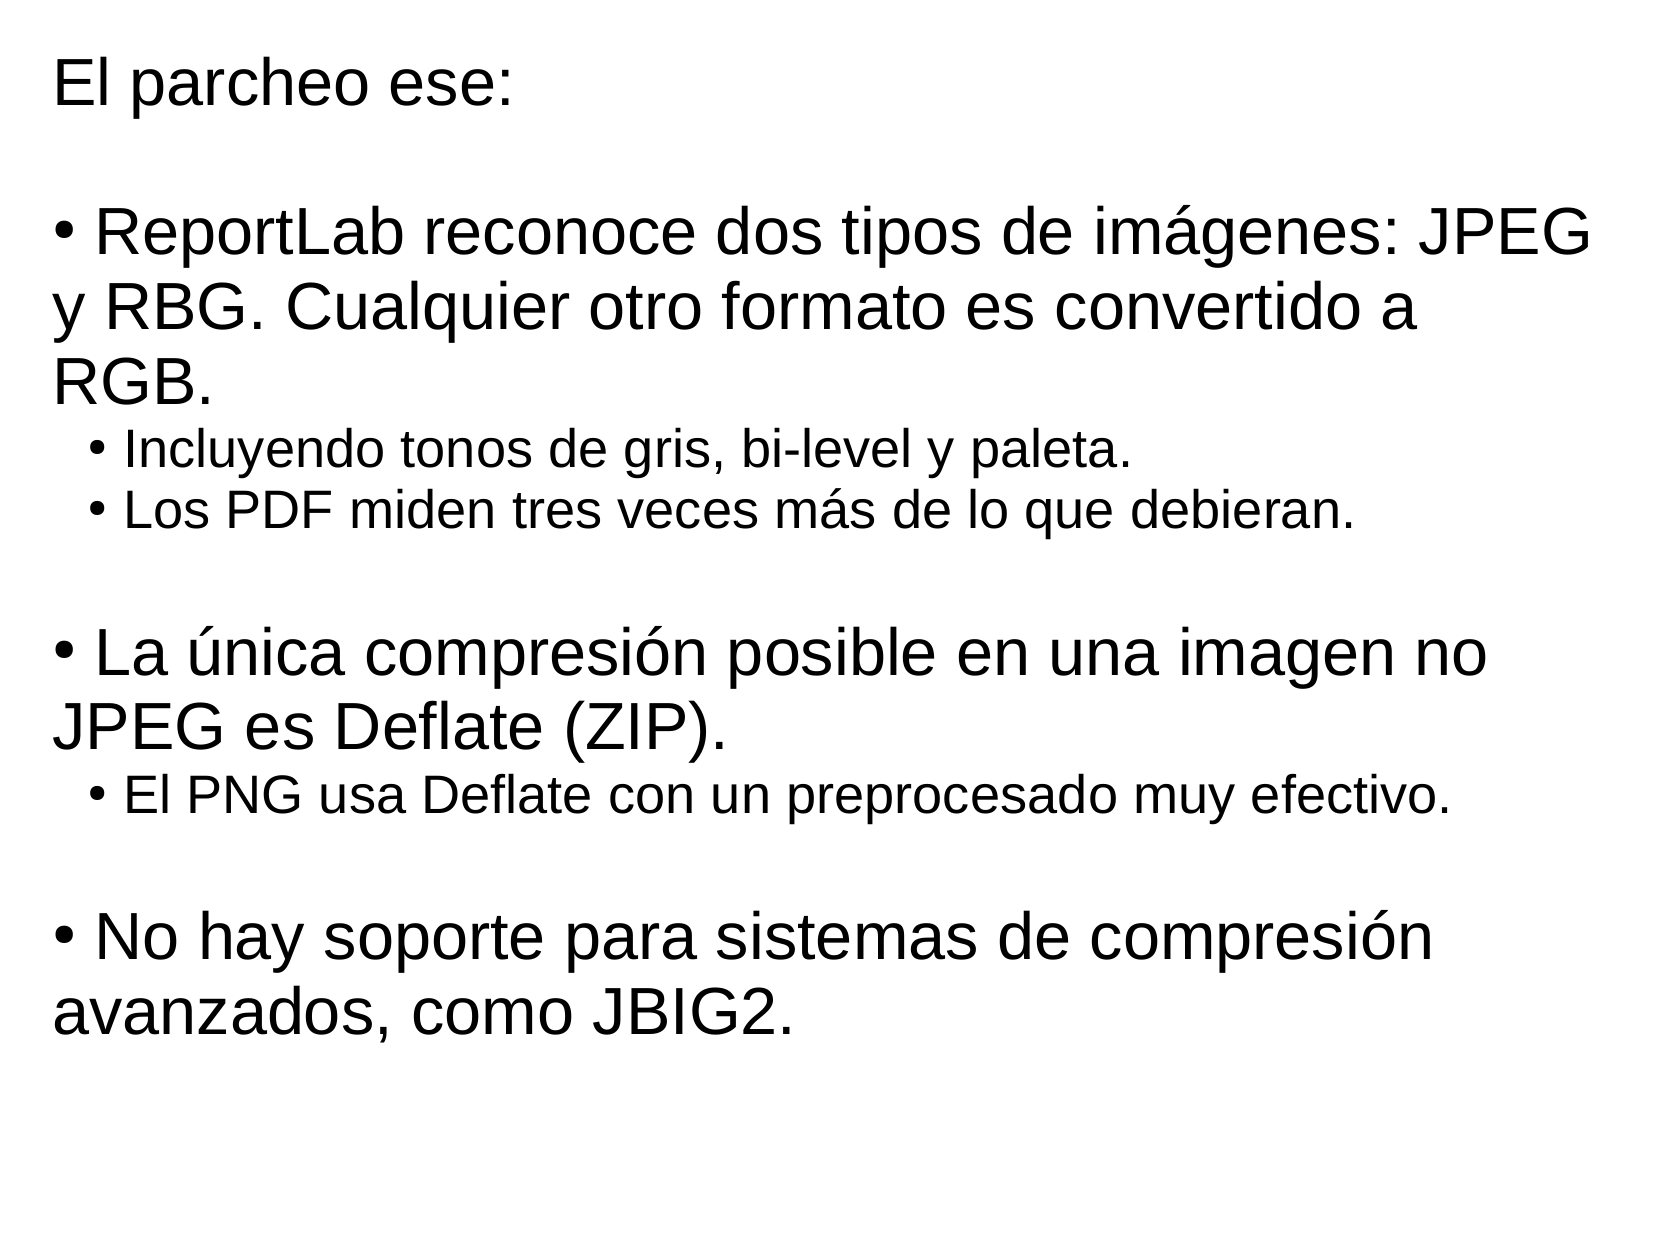

El parcheo ese:
 ReportLab reconoce dos tipos de imágenes: JPEG y RBG. Cualquier otro formato es convertido a RGB.
Incluyendo tonos de gris, bi-level y paleta.
Los PDF miden tres veces más de lo que debieran.
 La única compresión posible en una imagen no JPEG es Deflate (ZIP).
El PNG usa Deflate con un preprocesado muy efectivo.
 No hay soporte para sistemas de compresión avanzados, como JBIG2.